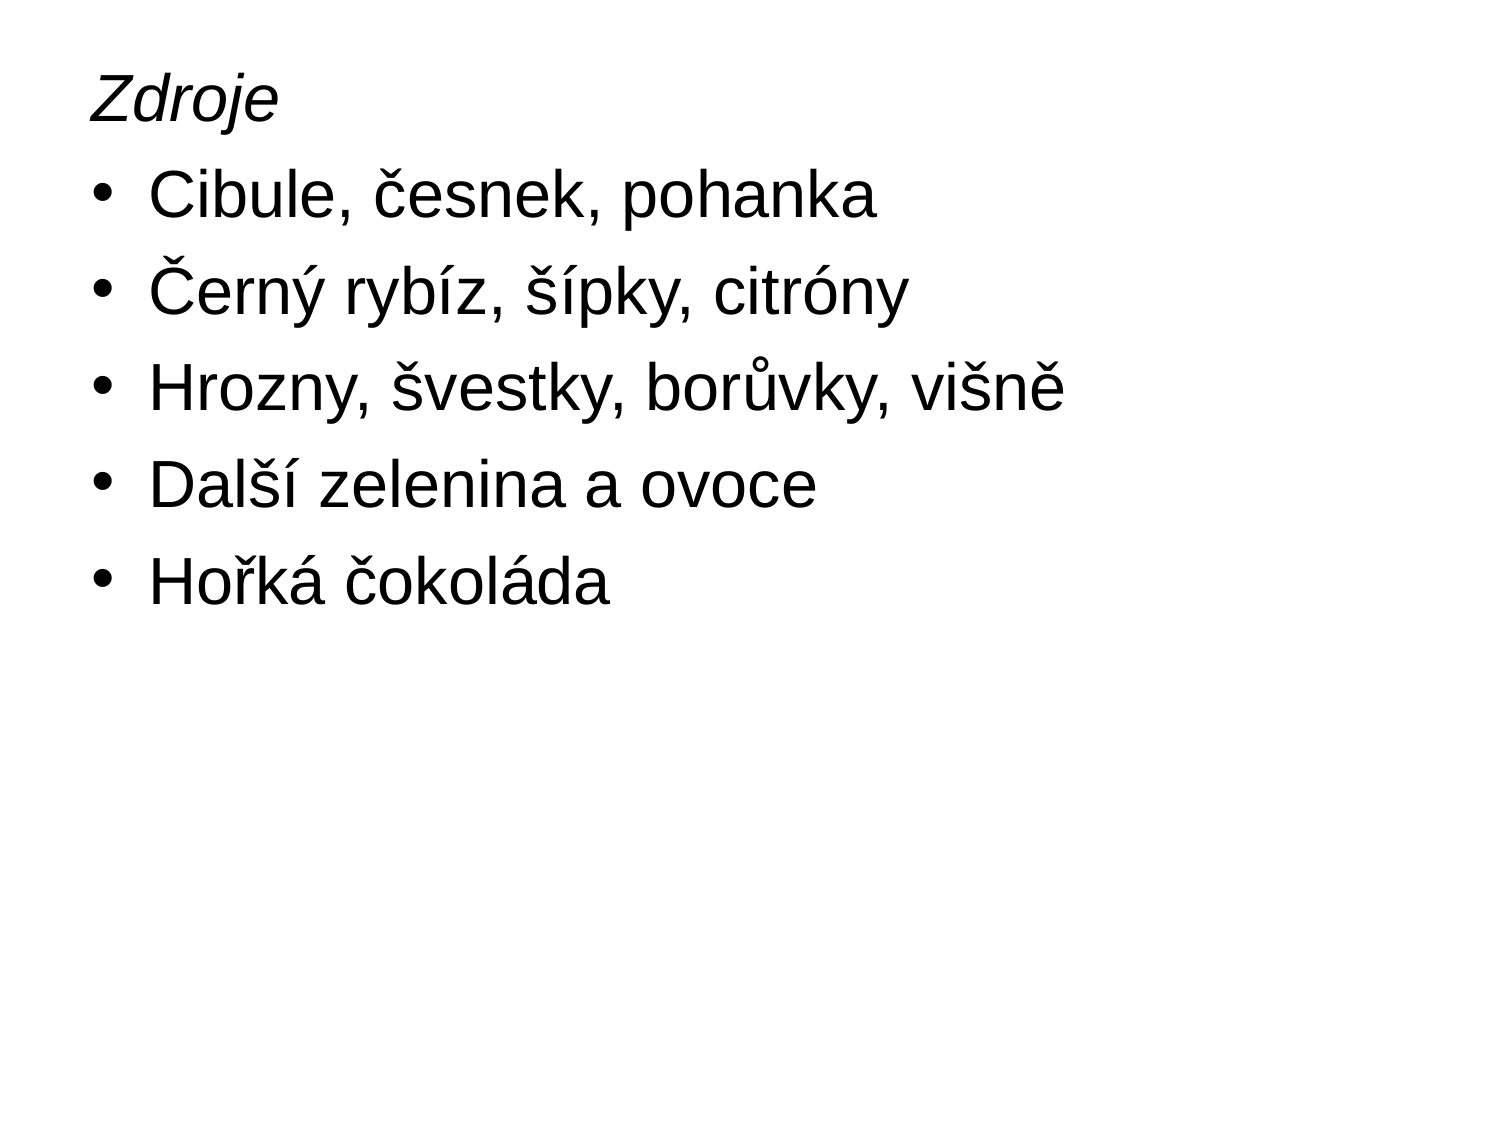

# Zdroje
Cibule, česnek, pohanka
Černý rybíz, šípky, citróny
Hrozny, švestky, borůvky, višně
Další zelenina a ovoce
Hořká čokoláda